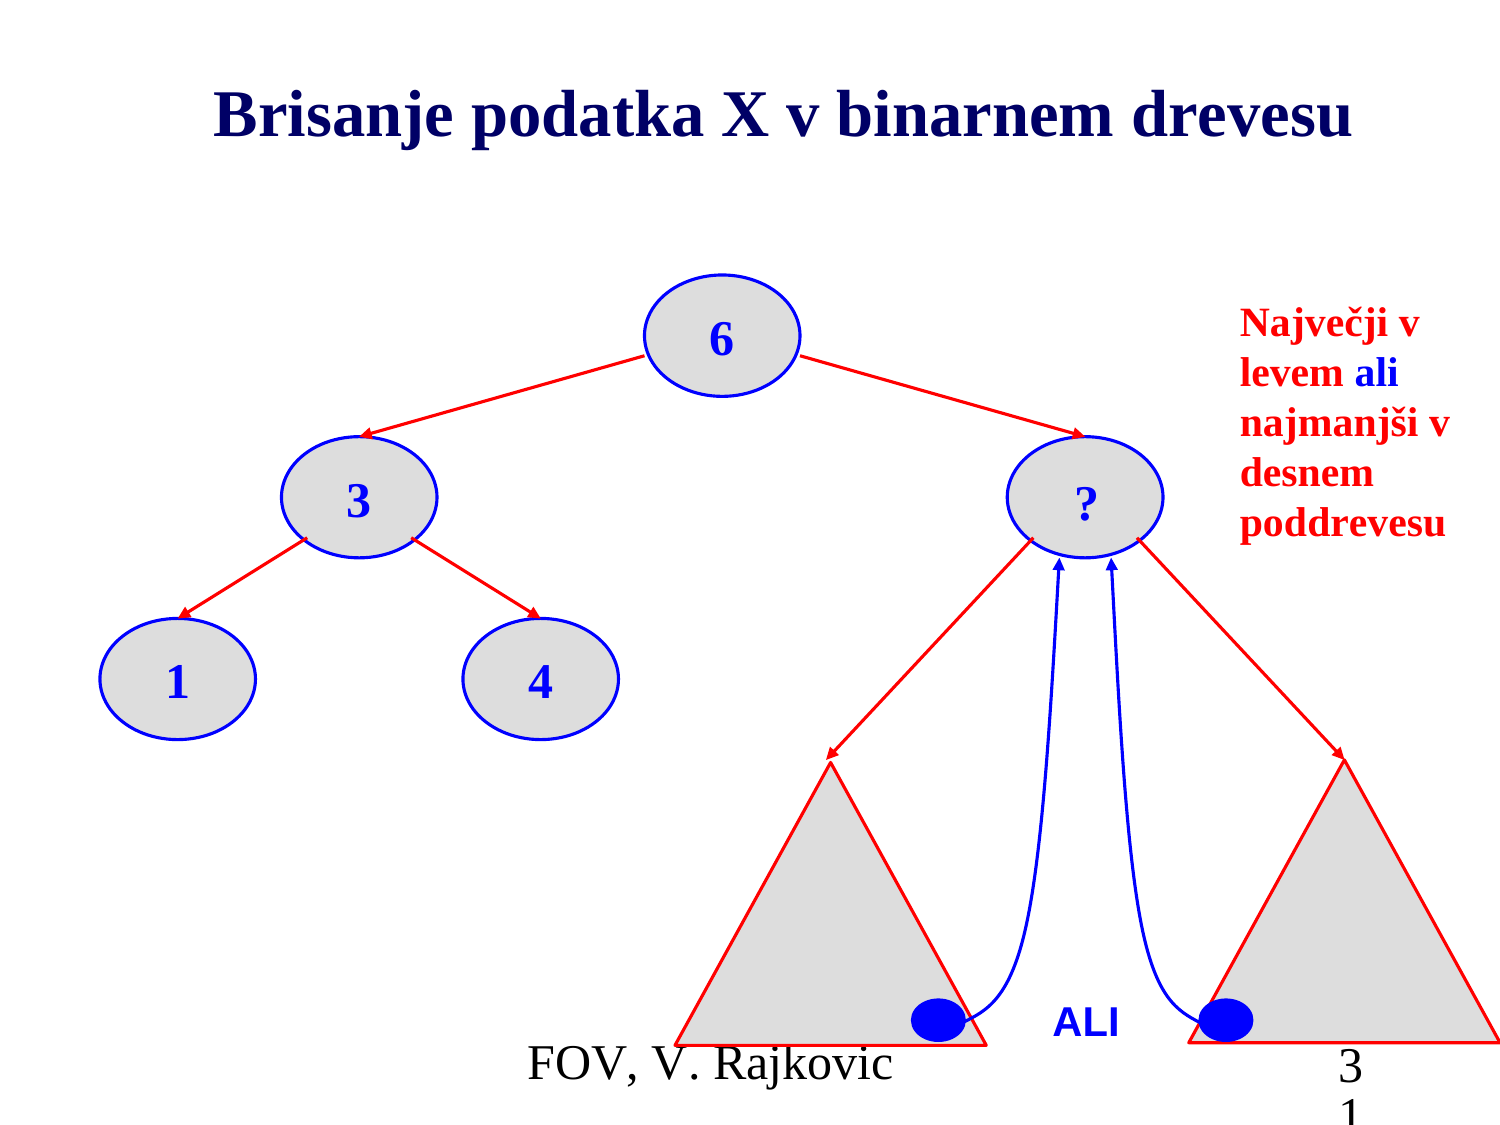

Brisanje podatka X v binarnem drevesu
6
Največji v levem ali najmanjši v desnem poddrevesu
3
?
1
4
ALI
FOV, V. Rajkovic
31